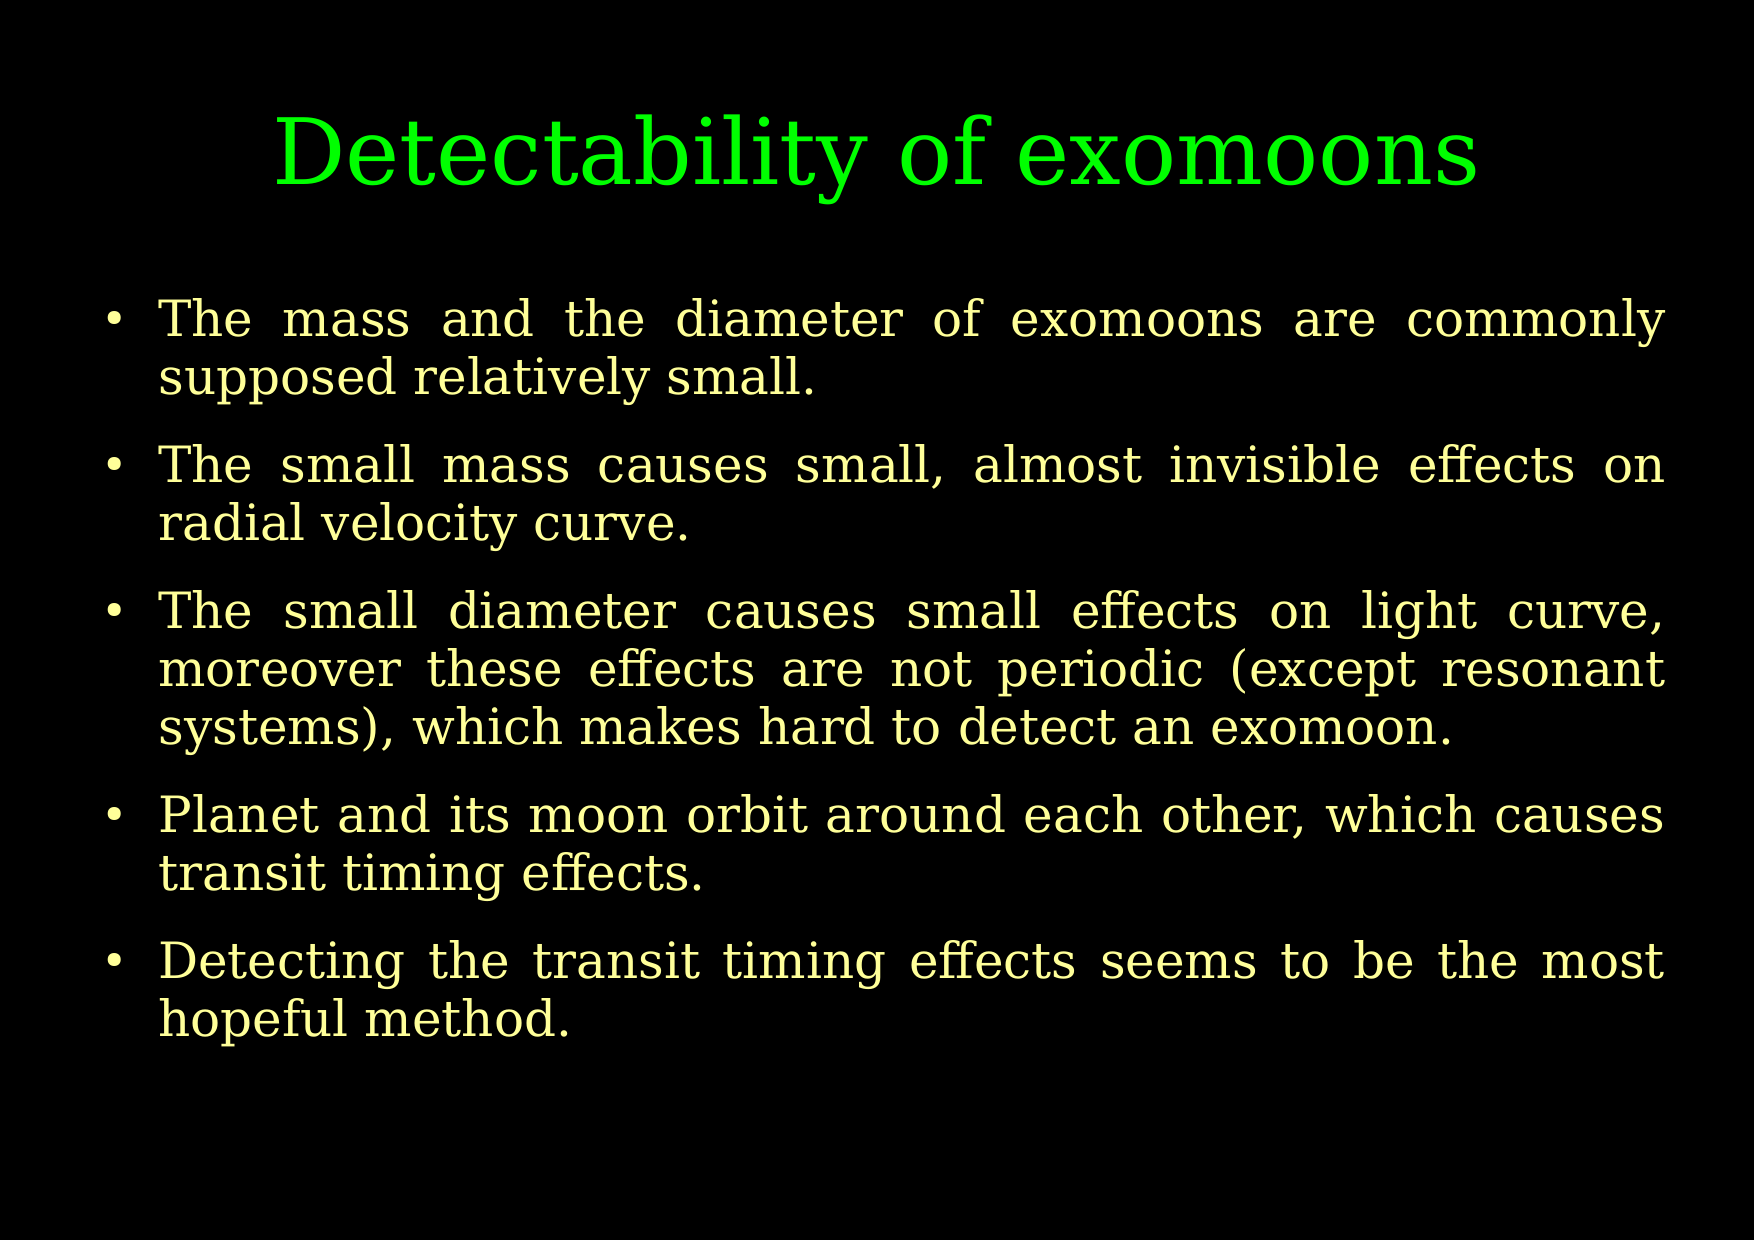

# Detectability of exomoons
The mass and the diameter of exomoons are commonly supposed relatively small.
The small mass causes small, almost invisible effects on radial velocity curve.
The small diameter causes small effects on light curve, moreover these effects are not periodic (except resonant systems), which makes hard to detect an exomoon.
Planet and its moon orbit around each other, which causes transit timing effects.
Detecting the transit timing effects seems to be the most hopeful method.